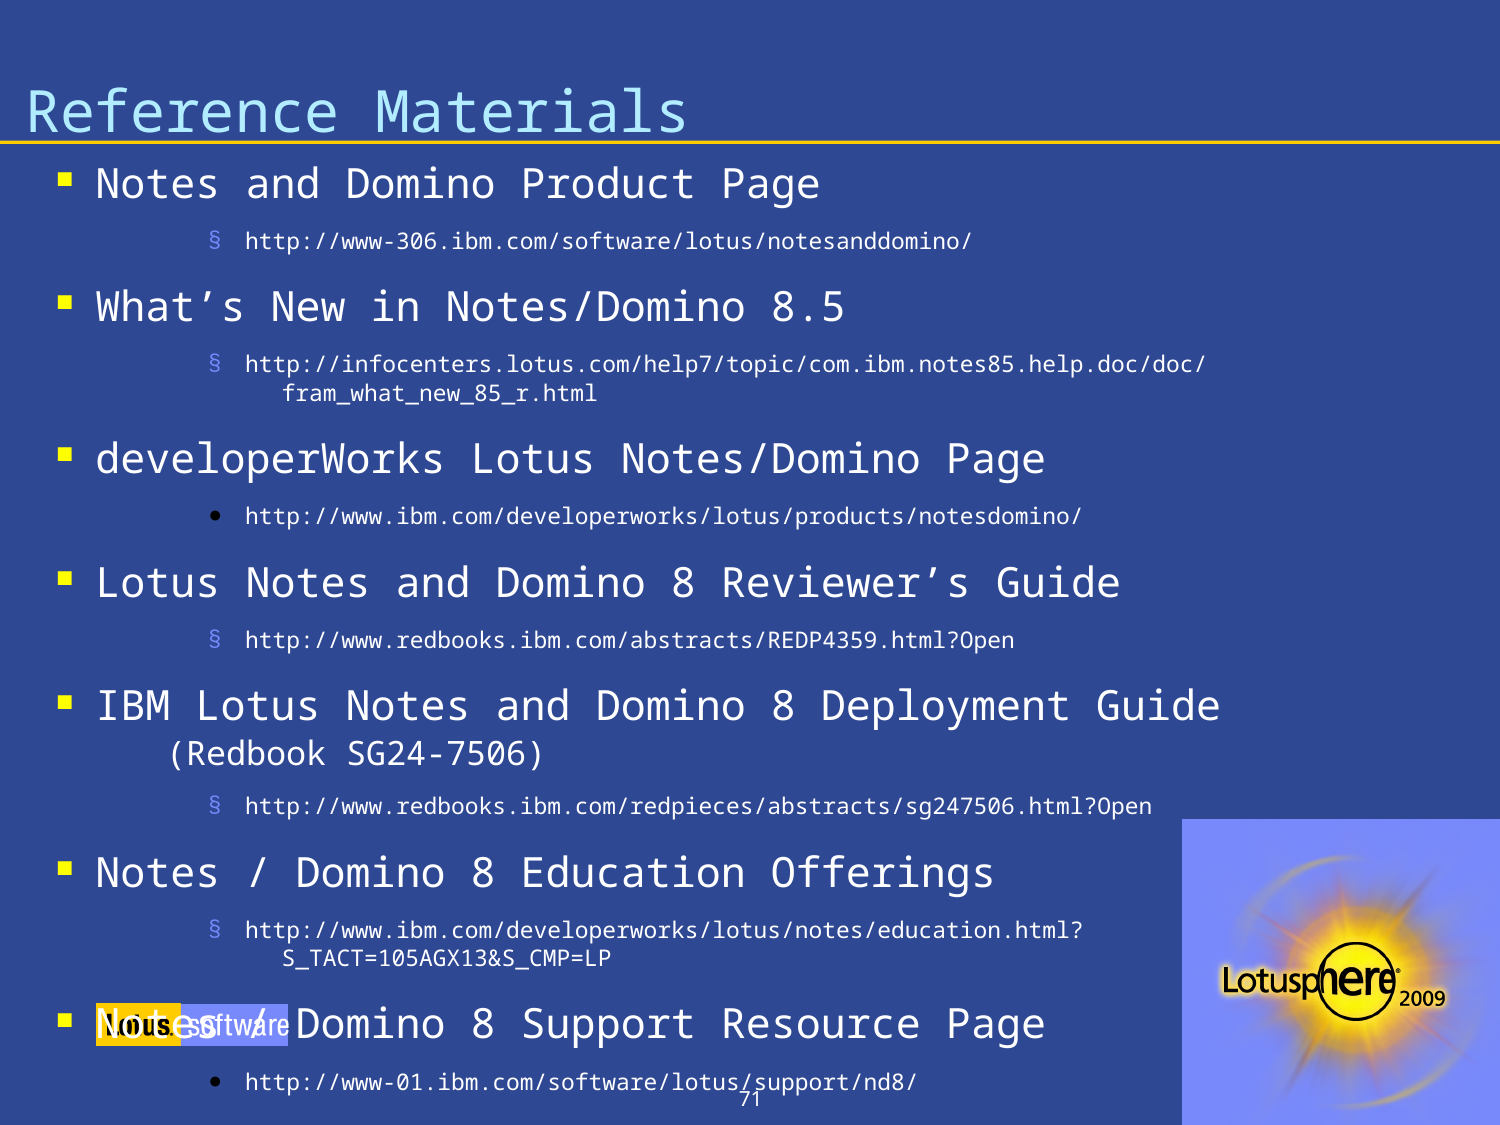

# Reference Materials
Notes and Domino Product Page
http://www-306.ibm.com/software/lotus/notesanddomino/
What’s New in Notes/Domino 8.5
http://infocenters.lotus.com/help7/topic/com.ibm.notes85.help.doc/doc/fram_what_new_85_r.html
developerWorks Lotus Notes/Domino Page
http://www.ibm.com/developerworks/lotus/products/notesdomino/
Lotus Notes and Domino 8 Reviewer’s Guide
http://www.redbooks.ibm.com/abstracts/REDP4359.html?Open
IBM Lotus Notes and Domino 8 Deployment Guide (Redbook SG24-7506)
http://www.redbooks.ibm.com/redpieces/abstracts/sg247506.html?Open
Notes / Domino 8 Education Offerings
http://www.ibm.com/developerworks/lotus/notes/education.html?S_TACT=105AGX13&S_CMP=LP
Notes / Domino 8 Support Resource Page
http://www-01.ibm.com/software/lotus/support/nd8/
71